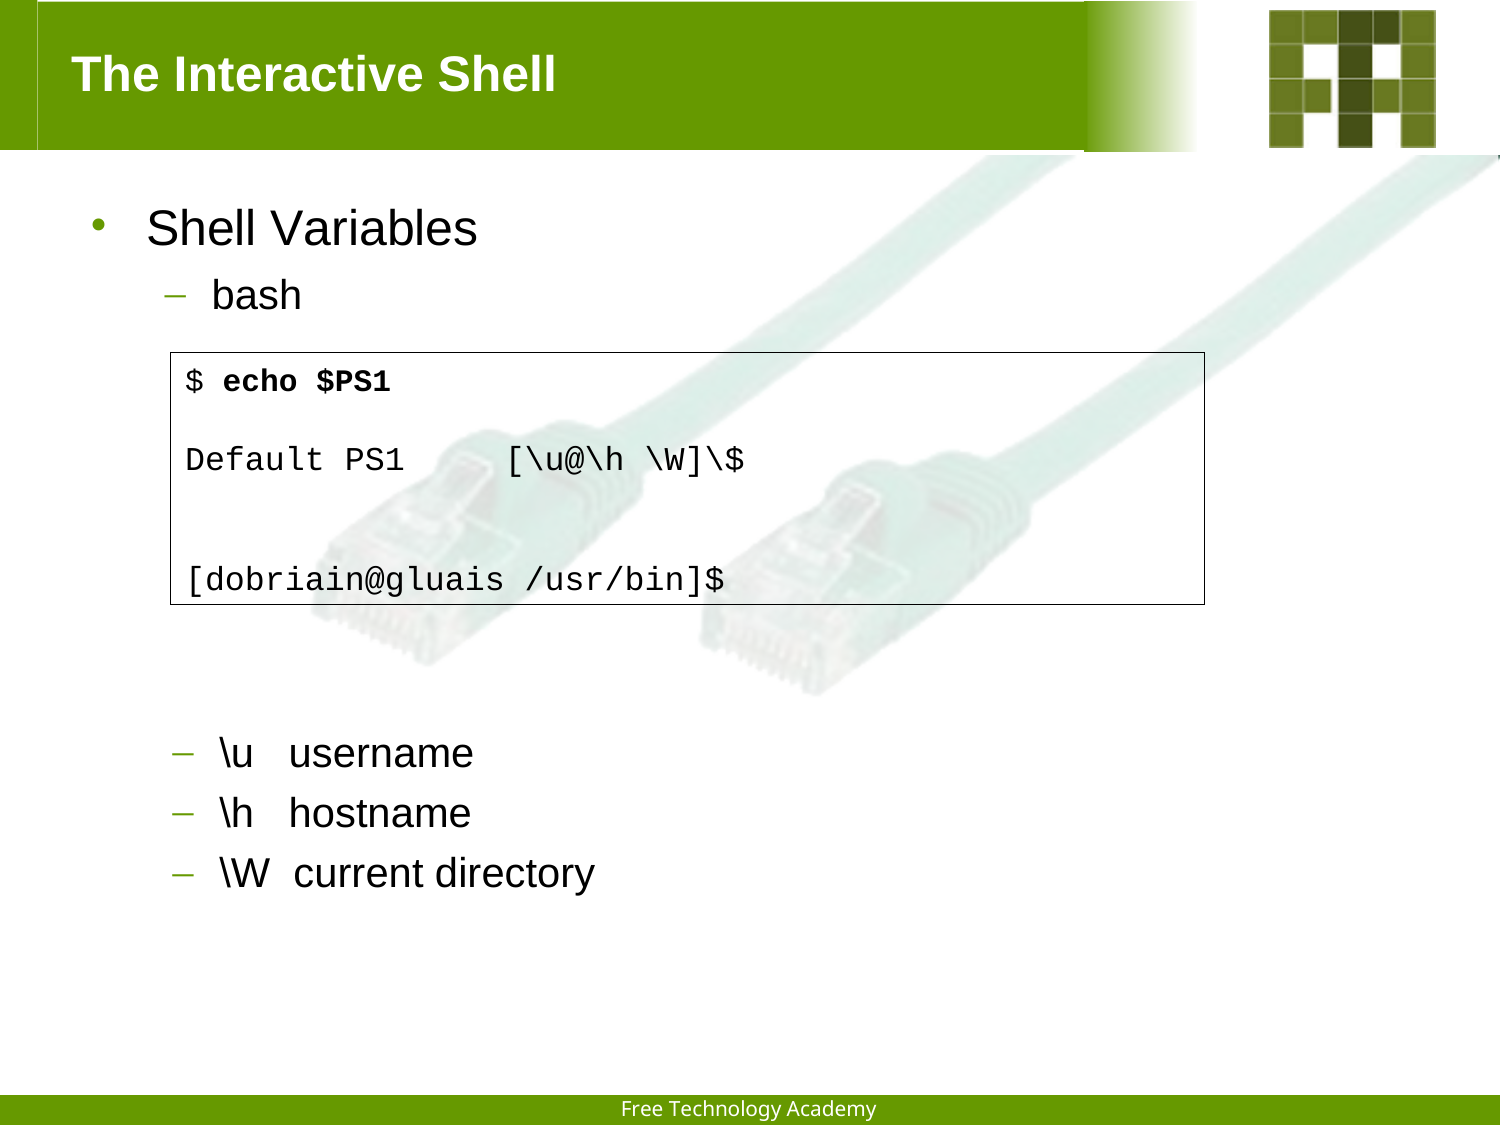

The Interactive Shell
# Shell Variables
bash
$ echo $PS1
Default PS1 [\u@\h \W]\$
[dobriain@gluais /usr/bin]$
\u username
\h hostname
\W current directory